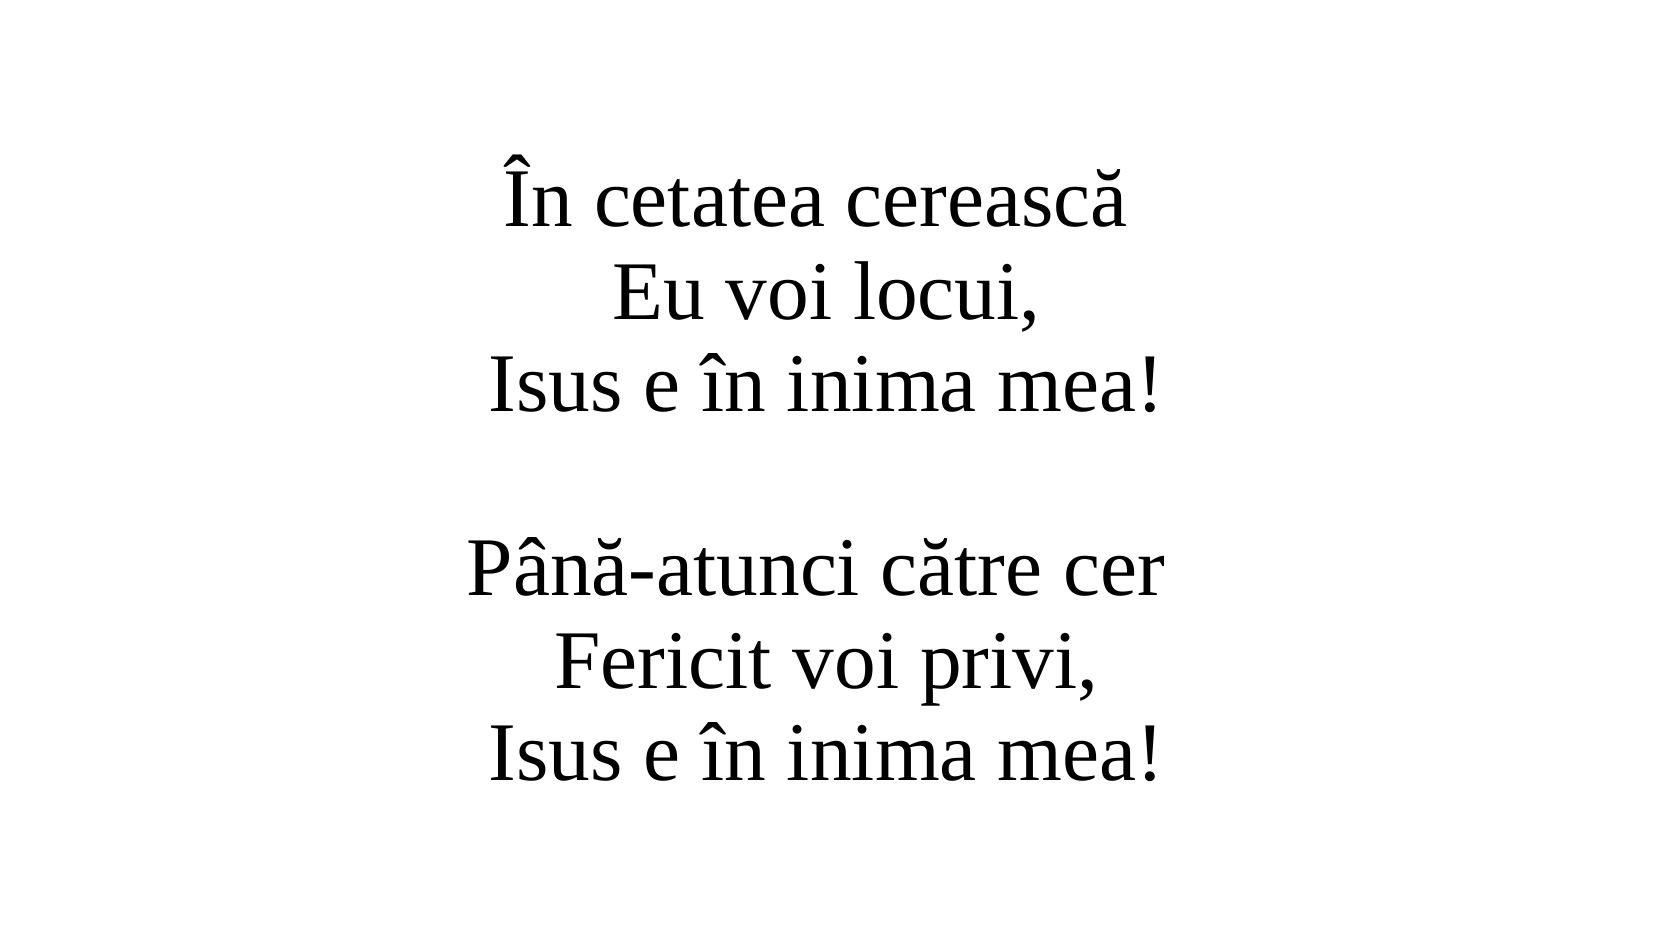

# În cetatea cerească
Eu voi locui,
Isus e în inima mea!
Până-atunci către cer
Fericit voi privi,
Isus e în inima mea!